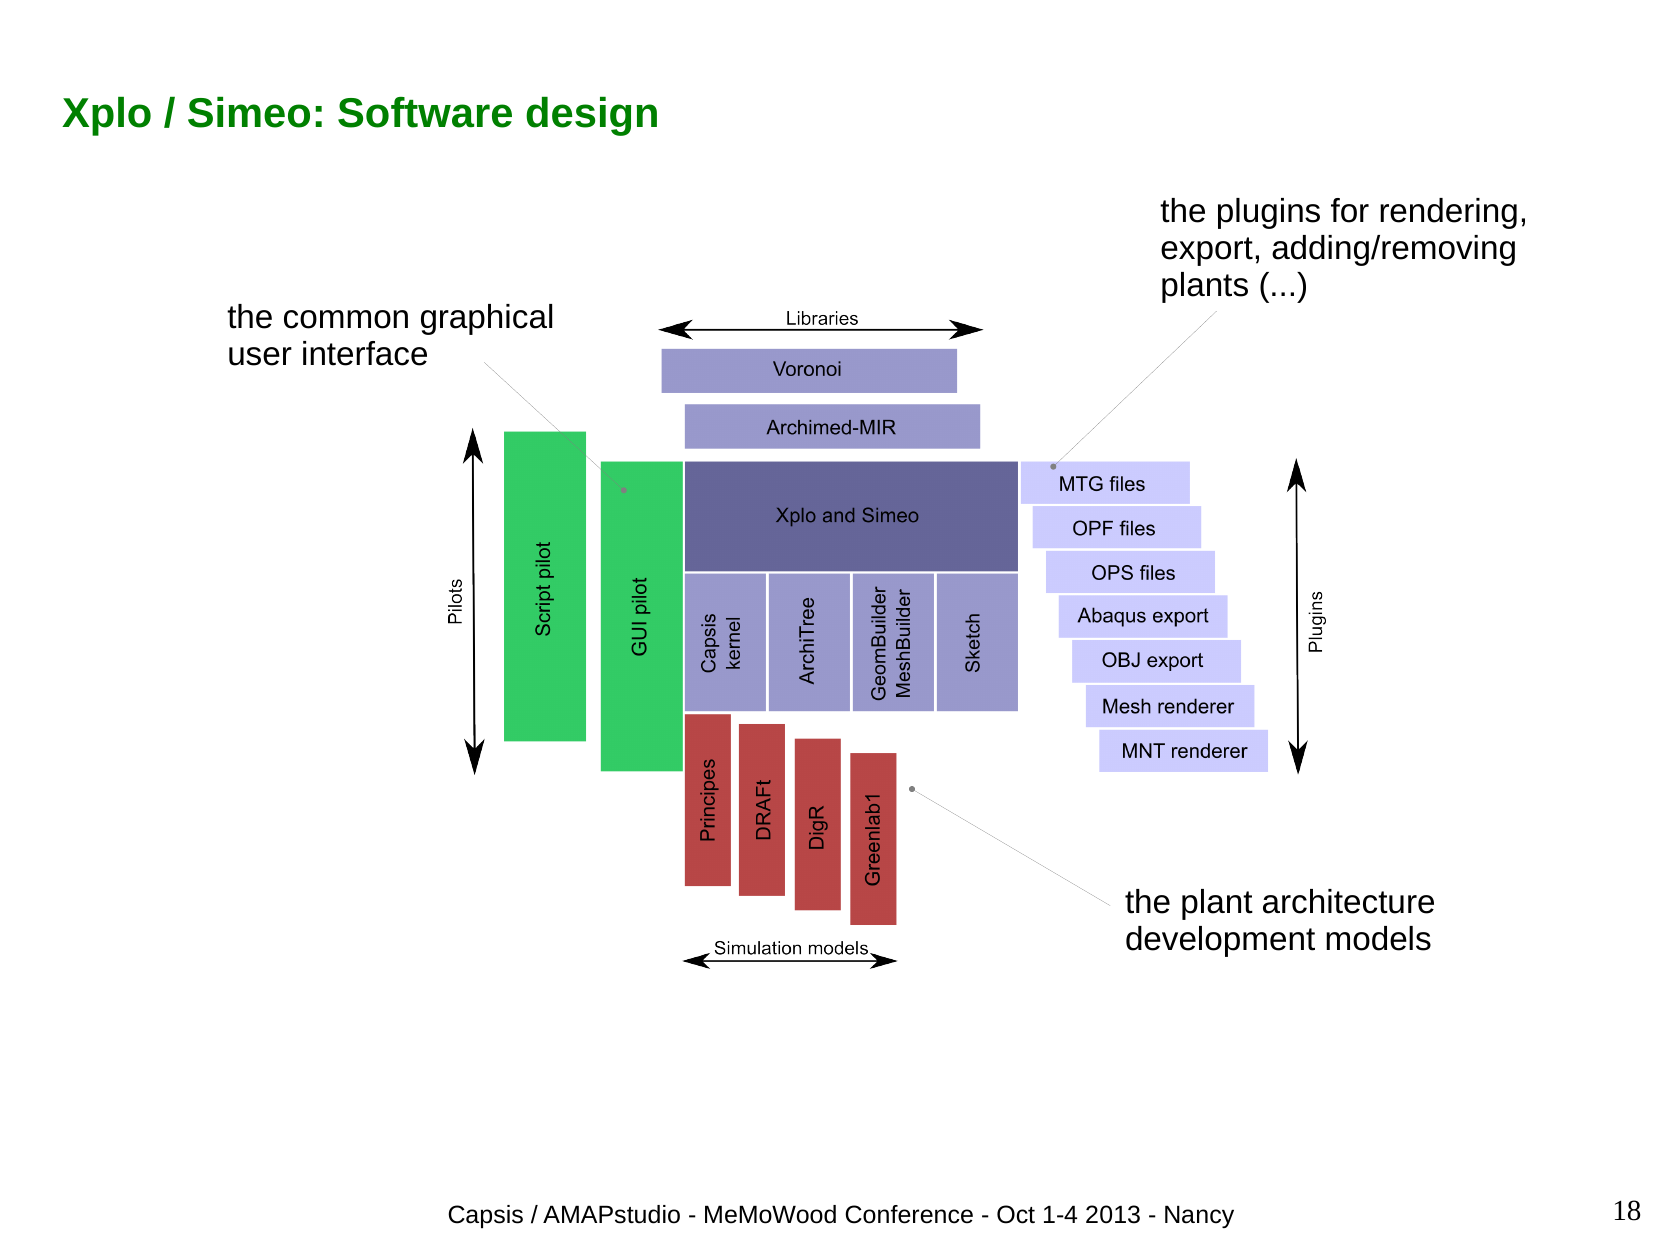

Xplo / Simeo: Software design
the plugins for rendering, export, adding/removing plants (...)
the common graphical user interface
the plant architecture development models
Capsis / AMAPstudio - MeMoWood Conference - Oct 1-4 2013 - Nancy